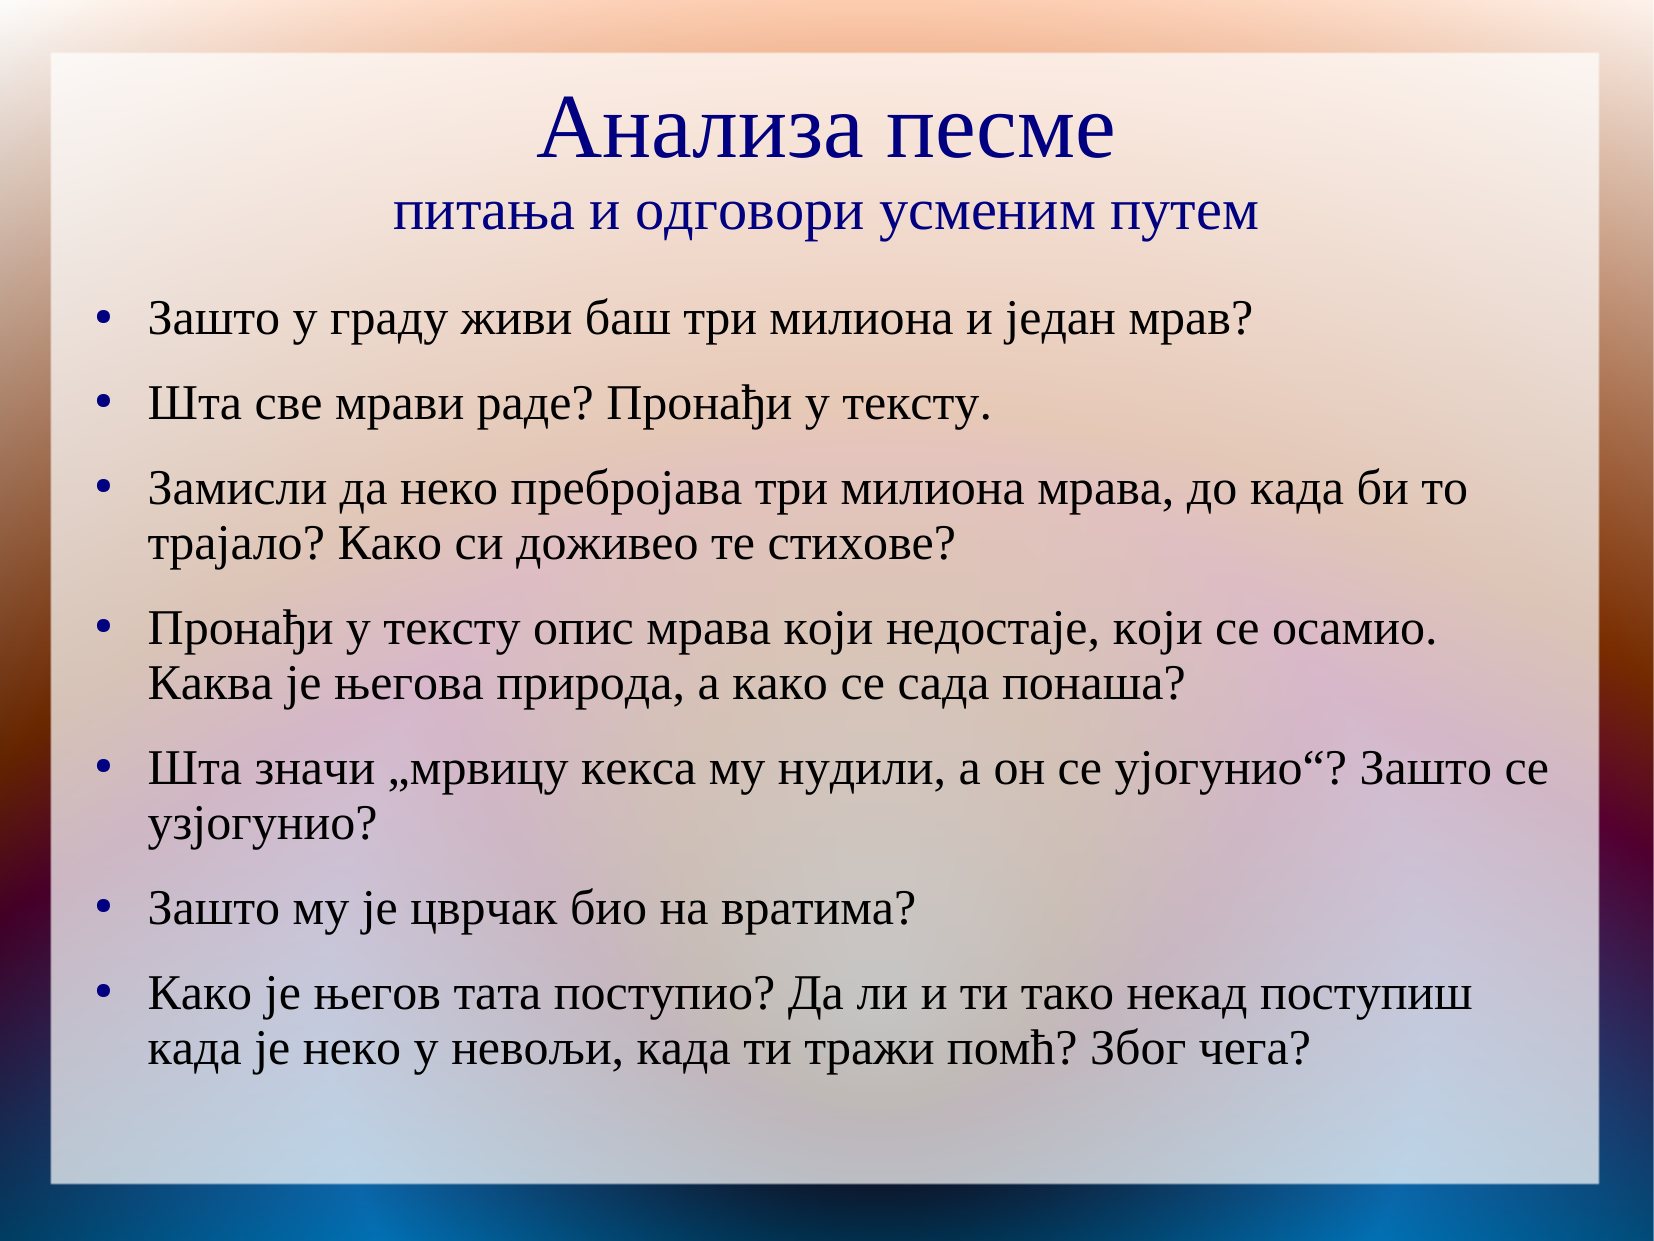

# Анализа песме питања и одговори усменим путем
Зашто у граду живи баш три милиона и један мрав?
Шта све мрави раде? Пронађи у тексту.
Замисли да неко пребројава три милиона мрава, до када би то трајало? Како си доживео те стихове?
Пронађи у тексту опис мрава који недостаје, који се осамио. Каква је његова природа, а како се сада понаша?
Шта значи „мрвицу кекса му нудили, а он се ујогунио“? Зашто се узјогунио?
Зашто му је цврчак био на вратима?
Како је његов тата поступио? Да ли и ти тако некад поступиш када је неко у невољи, када ти тражи помћ? Због чега?